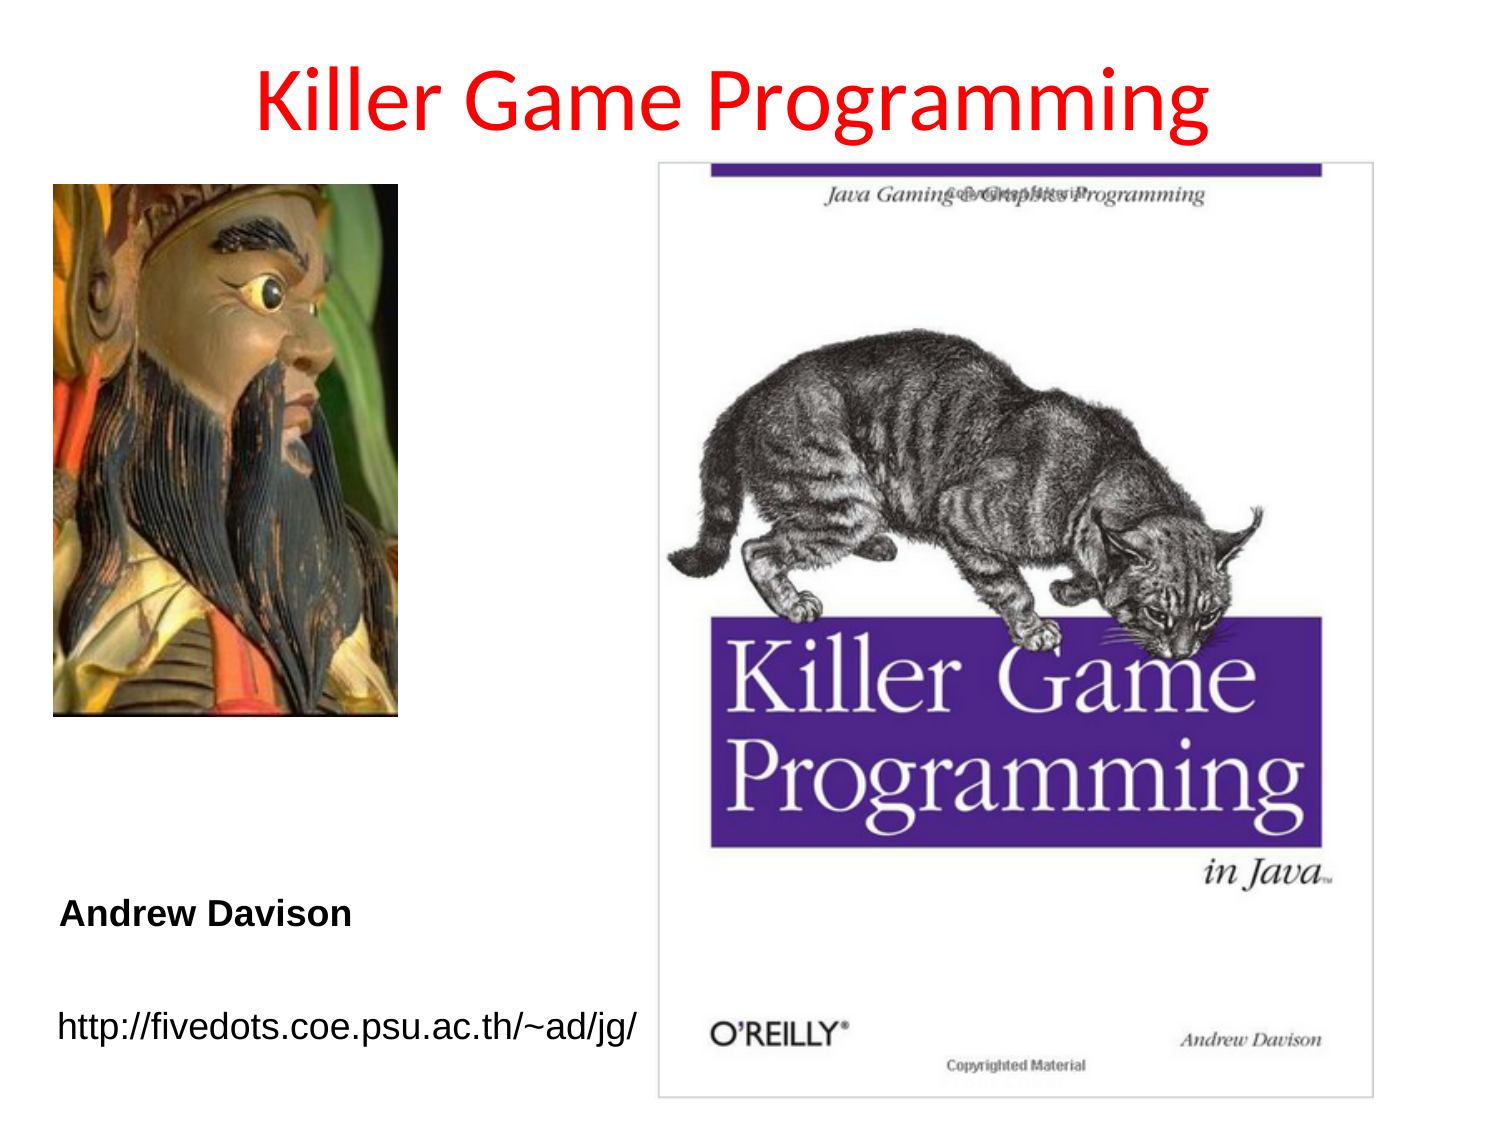

# Killer Game Programming
Andrew Davison
http://fivedots.coe.psu.ac.th/~ad/jg/